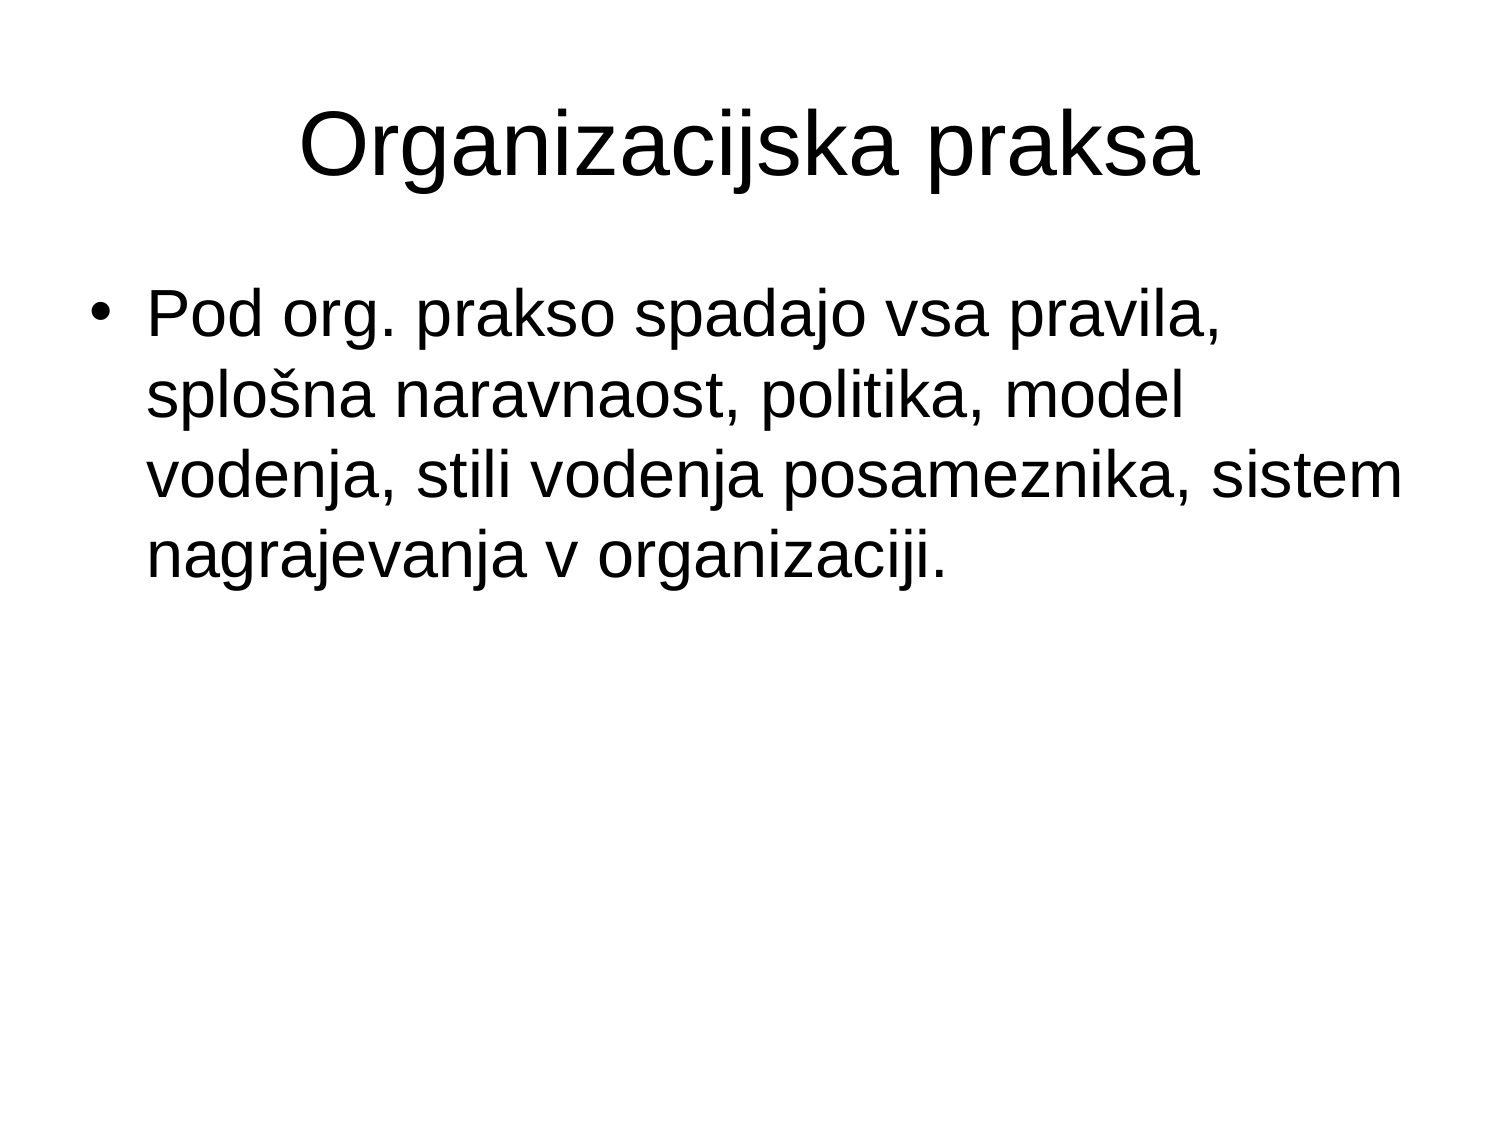

# Organizacijska praksa
Pod org. prakso spadajo vsa pravila, splošna naravnaost, politika, model vodenja, stili vodenja posameznika, sistem nagrajevanja v organizaciji.